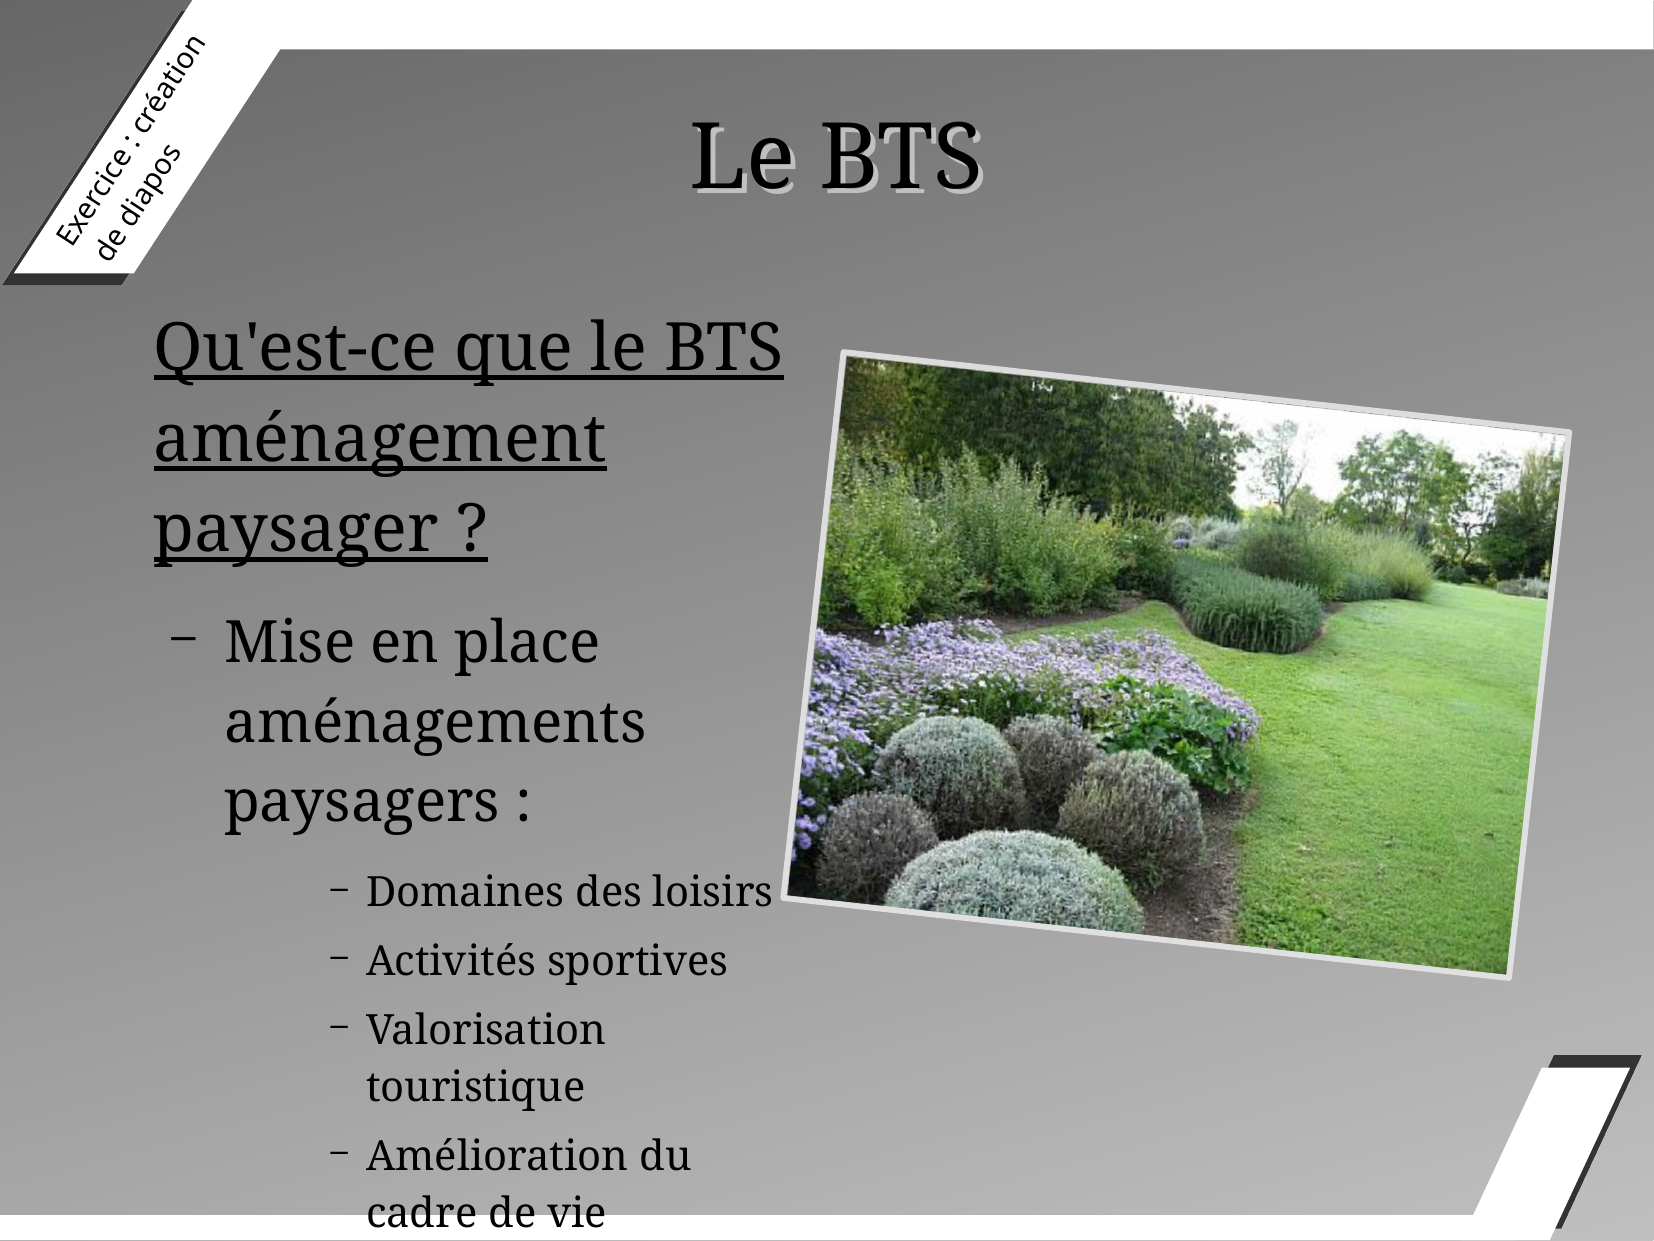

# Le BTS
Qu'est-ce que le BTS aménagement paysager ?
Mise en place aménagements paysagers :
Domaines des loisirs
Activités sportives
Valorisation touristique
Amélioration du cadre de vie
Préservation du patrimoine culturel